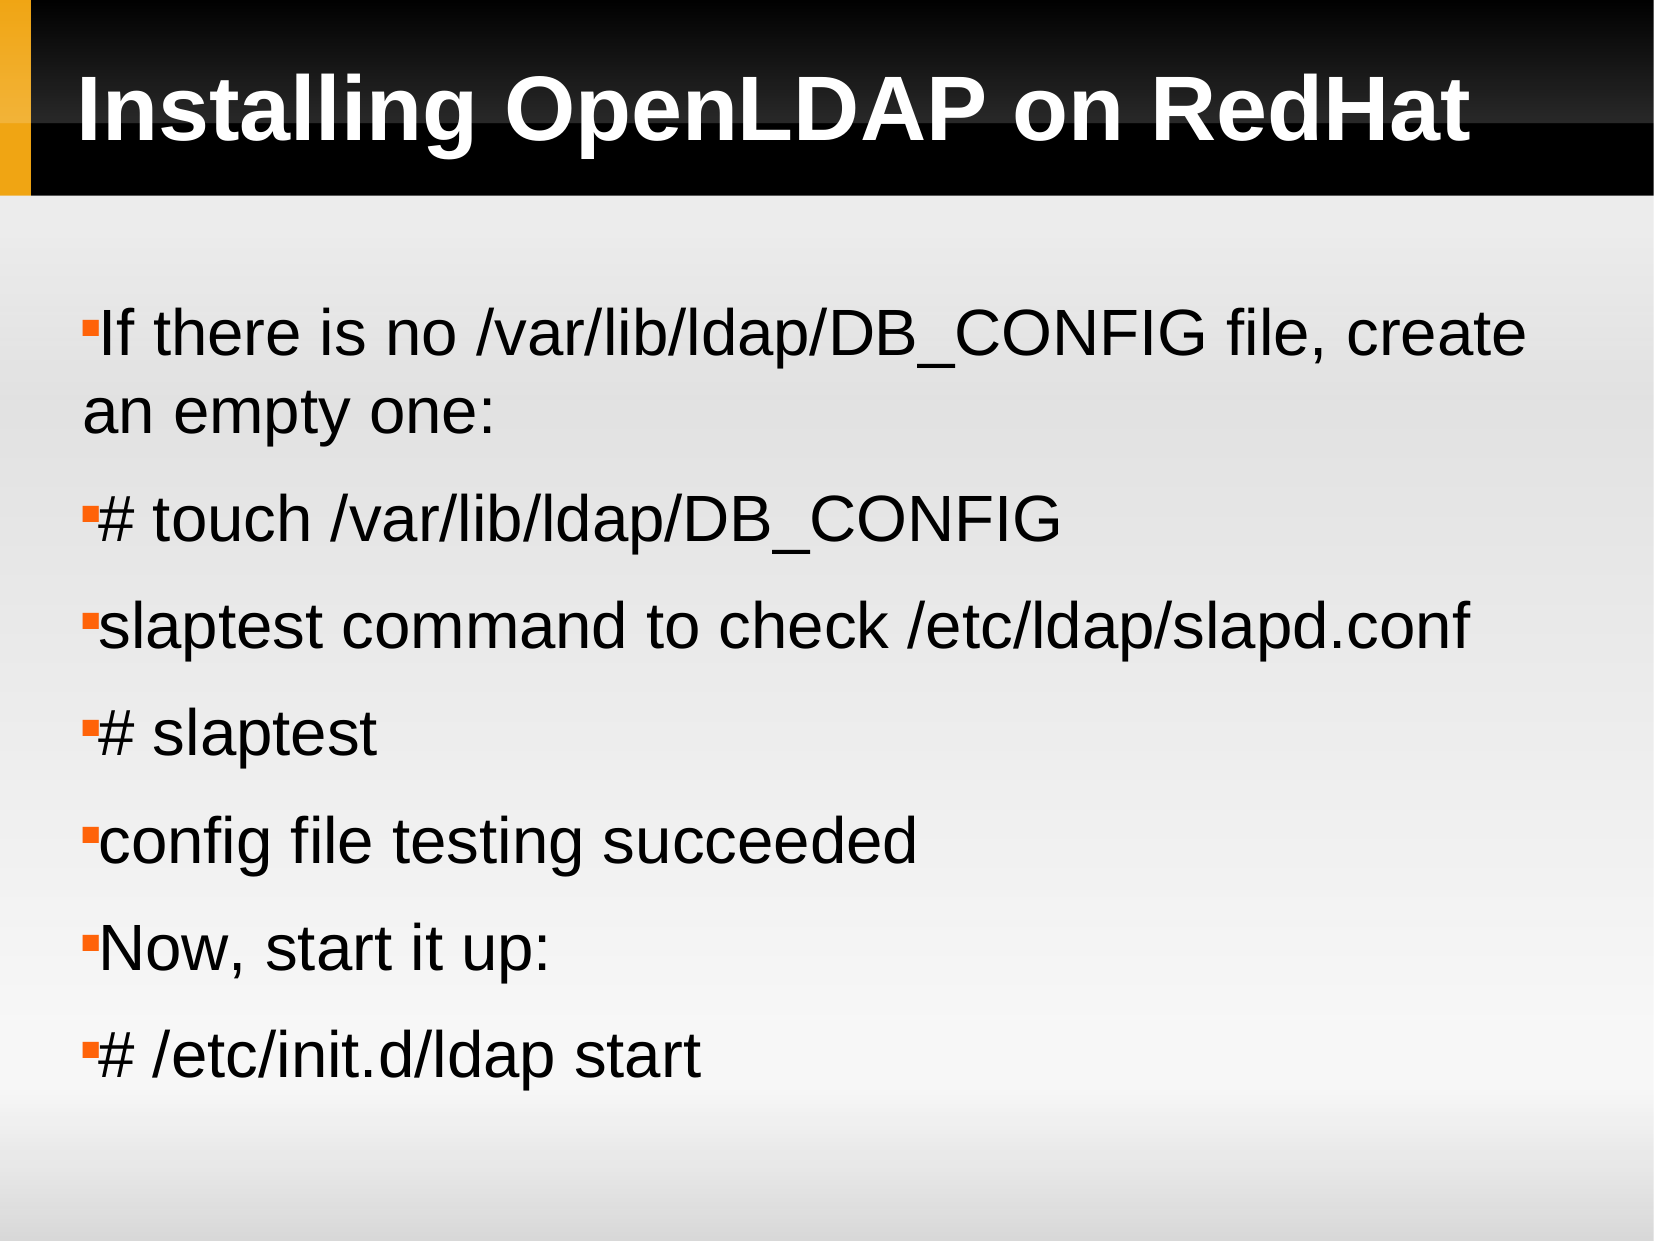

# Installing OpenLDAP on RedHat
If there is no /var/lib/ldap/DB_CONFIG file, create an empty one:
# touch /var/lib/ldap/DB_CONFIG
slaptest command to check /etc/ldap/slapd.conf
# slaptest
config file testing succeeded
Now, start it up:
# /etc/init.d/ldap start